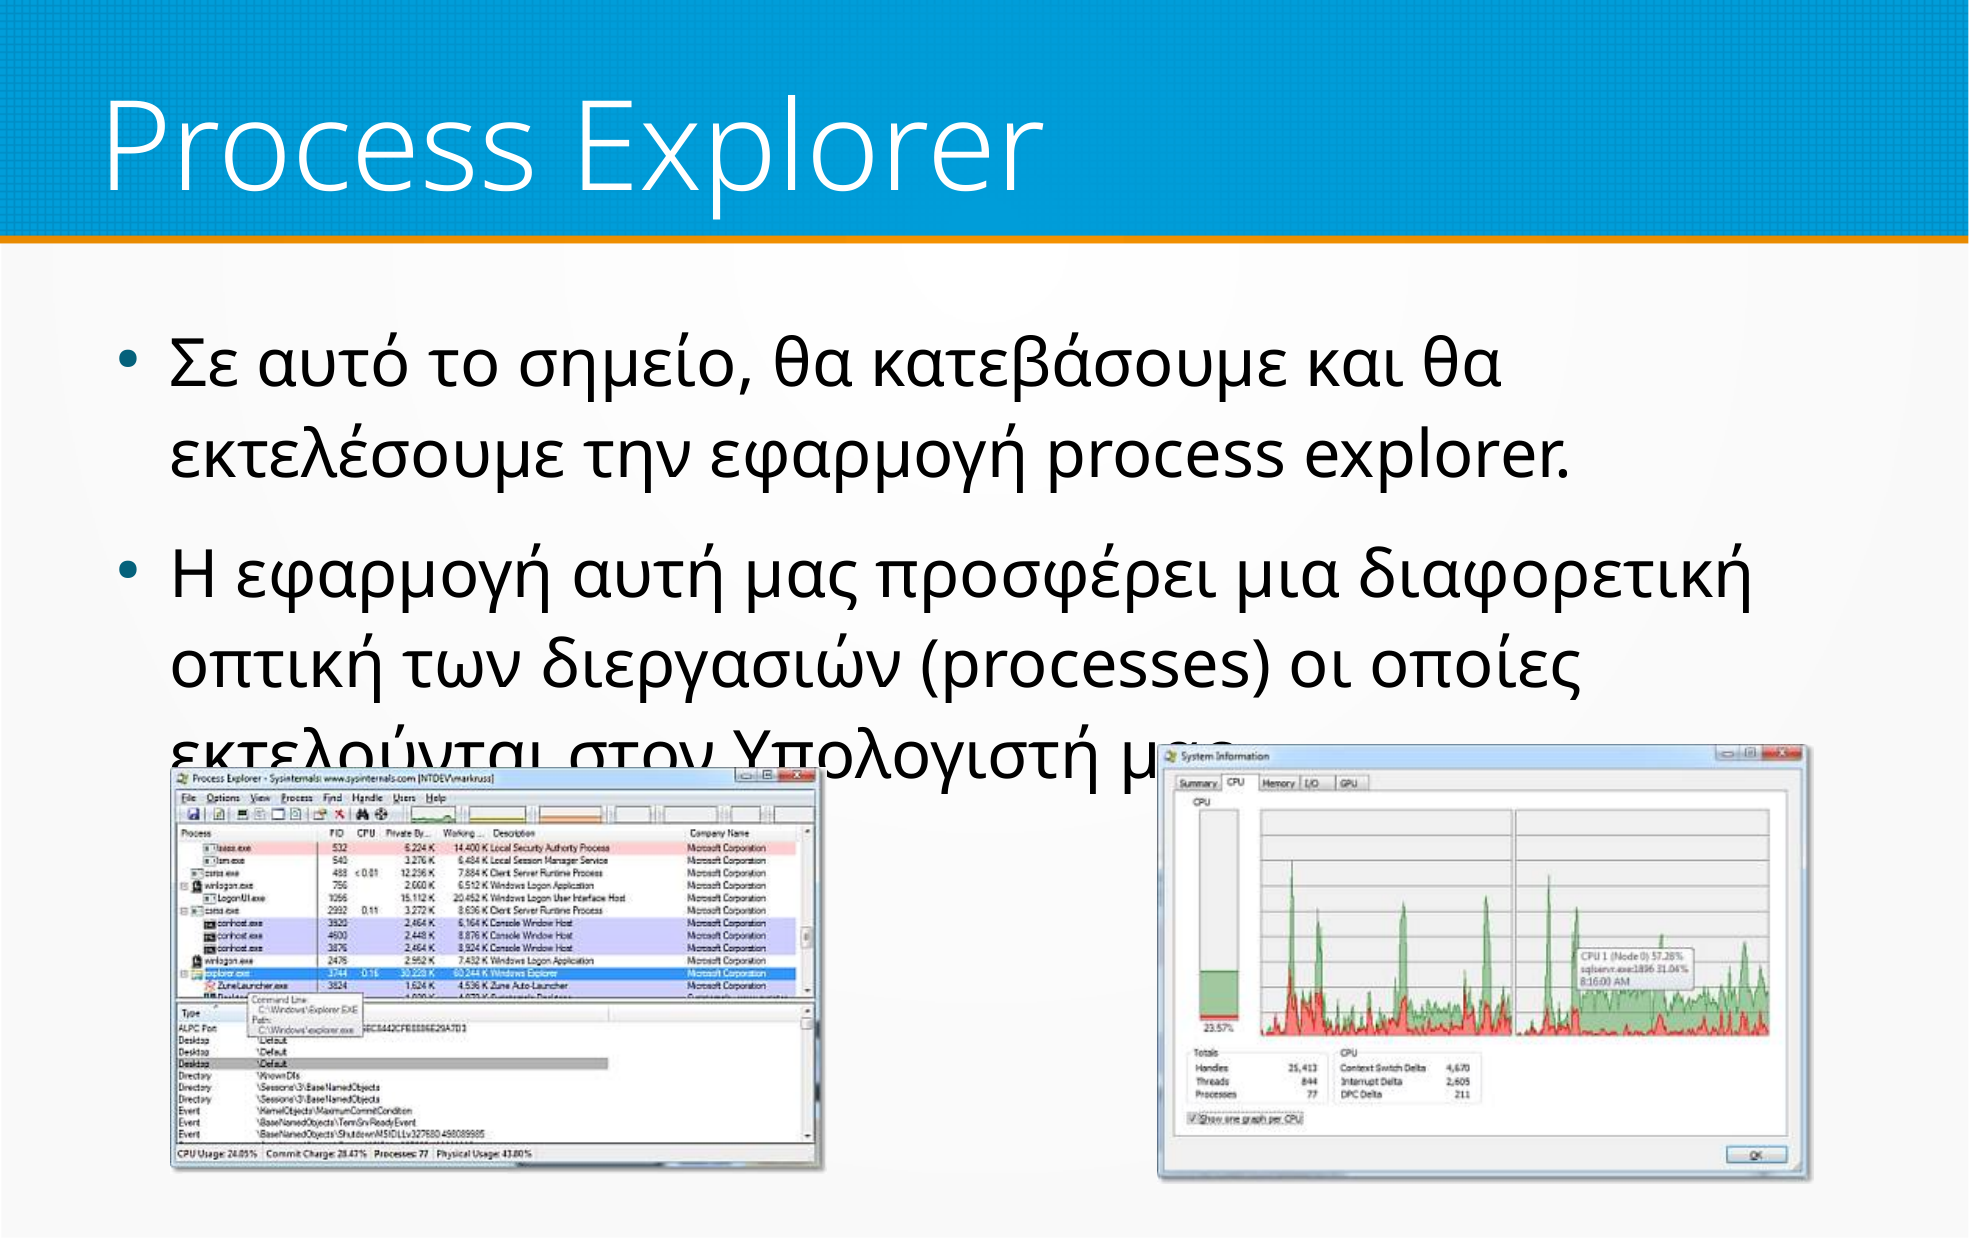

# Process Explorer
Σε αυτό το σημείο, θα κατεβάσουμε και θα εκτελέσουμε την εφαρμογή process explorer.
Η εφαρμογή αυτή μας προσφέρει μια διαφορετική οπτική των διεργασιών (processes) οι οποίες εκτελούνται στον Υπολογιστή μας.